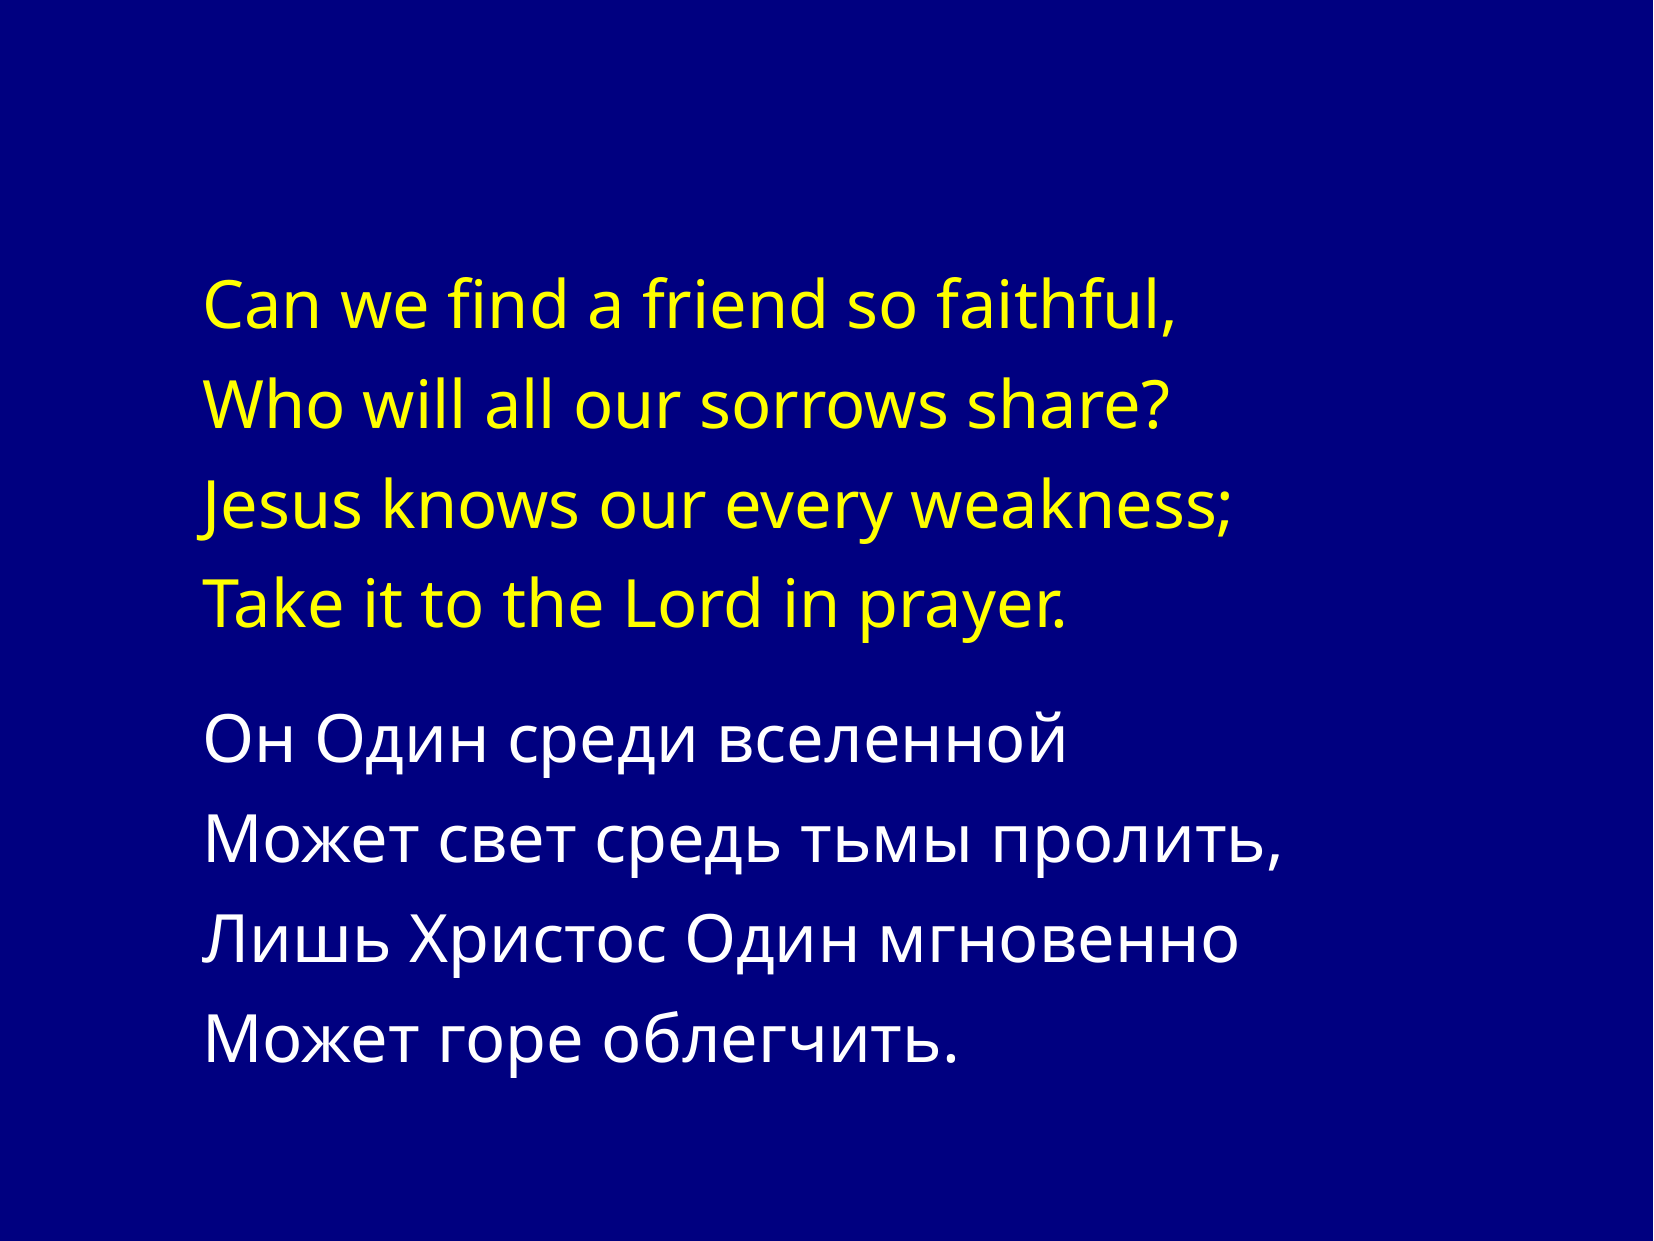

Can we find a friend so faithful,
	Who will all our sorrows share?
	Jesus knows our every weakness;
	Take it to the Lord in prayer.
	Он Один среди вселенной
	Может свет средь тьмы пролить,
	Лишь Христос Один мгновенно
	Может горе облегчить.